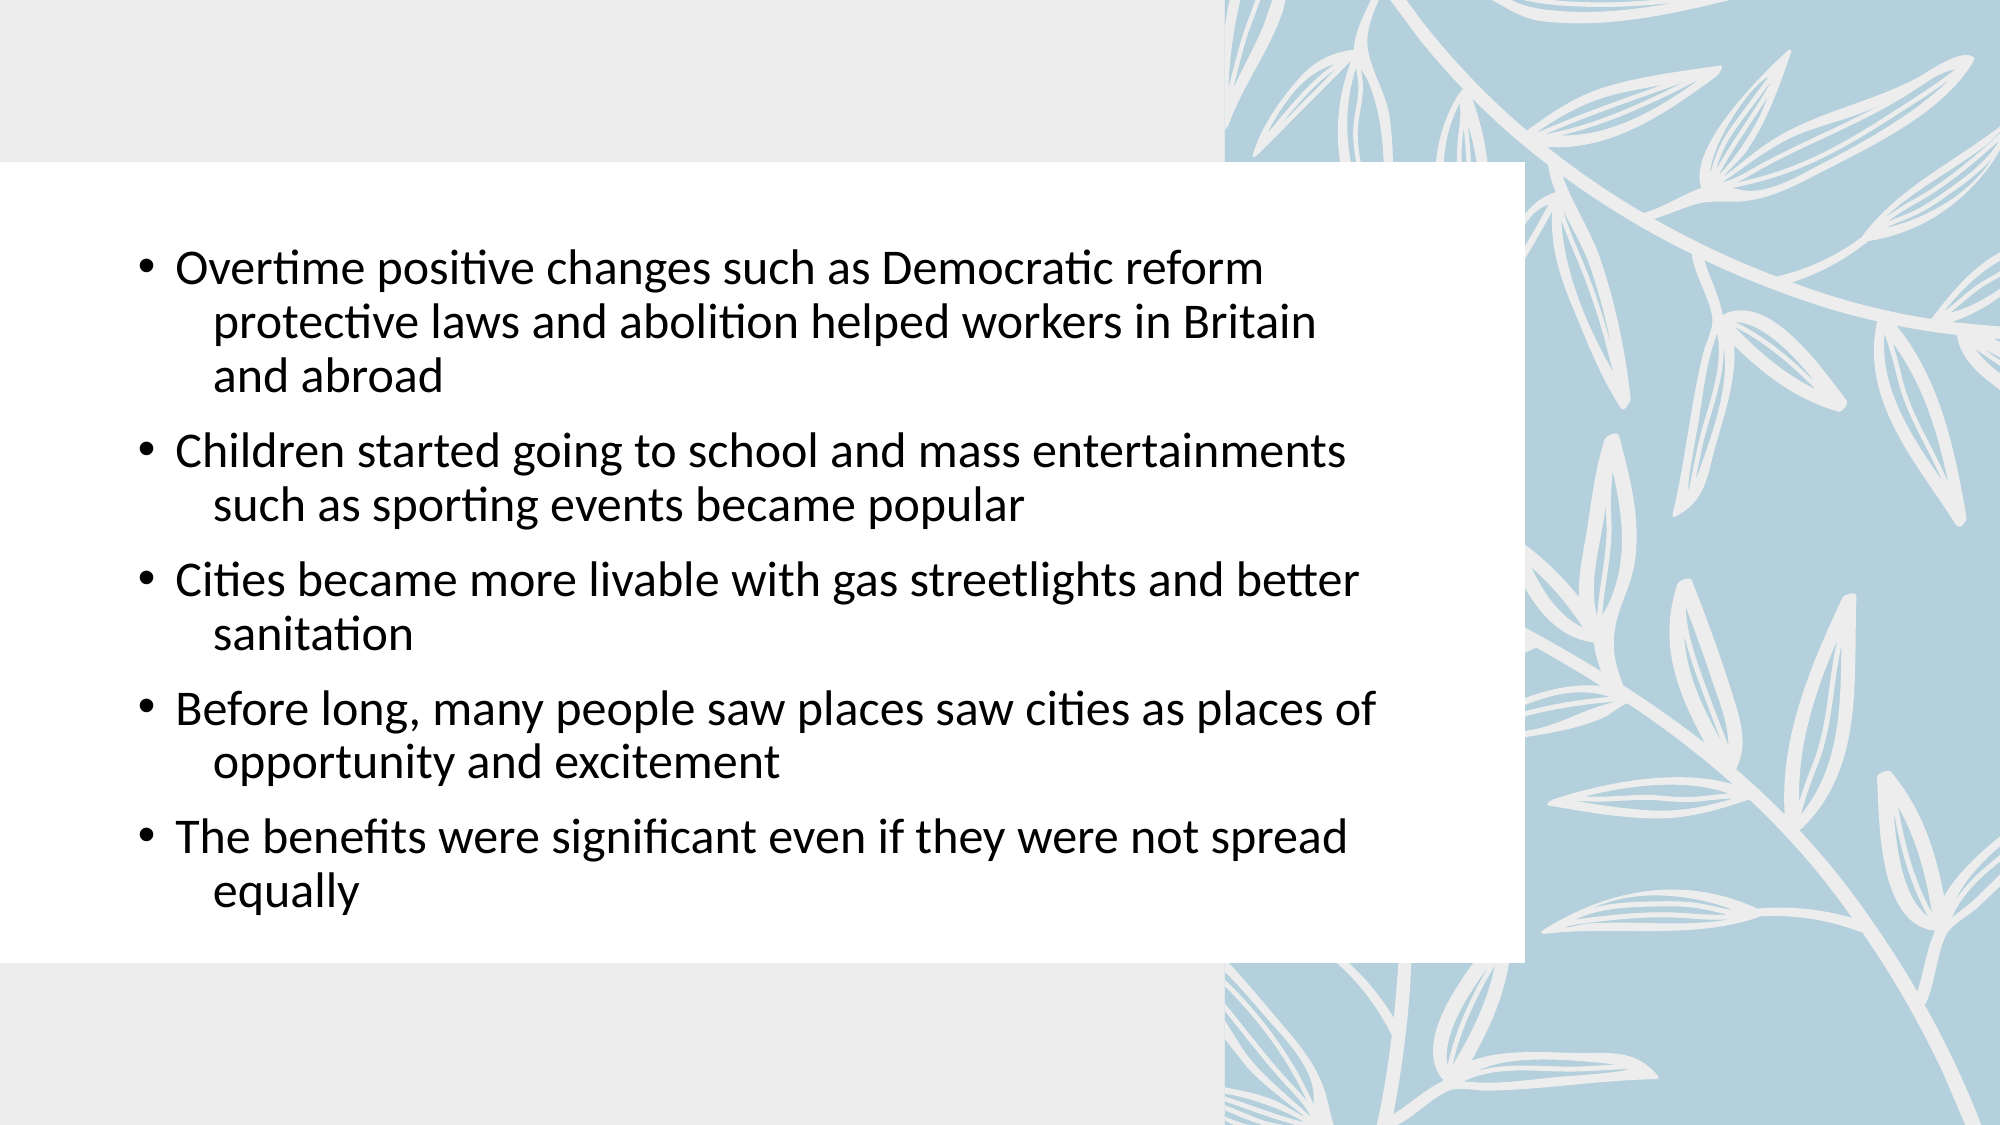

# Overtime positive changes such as Democratic reform protective laws and abolition helped workers in Britain and abroad
Children started going to school and mass entertainments such as sporting events became popular
Cities became more livable with gas streetlights and better sanitation
Before long, many people saw places saw cities as places of opportunity and excitement
The benefits were significant even if they were not spread equally